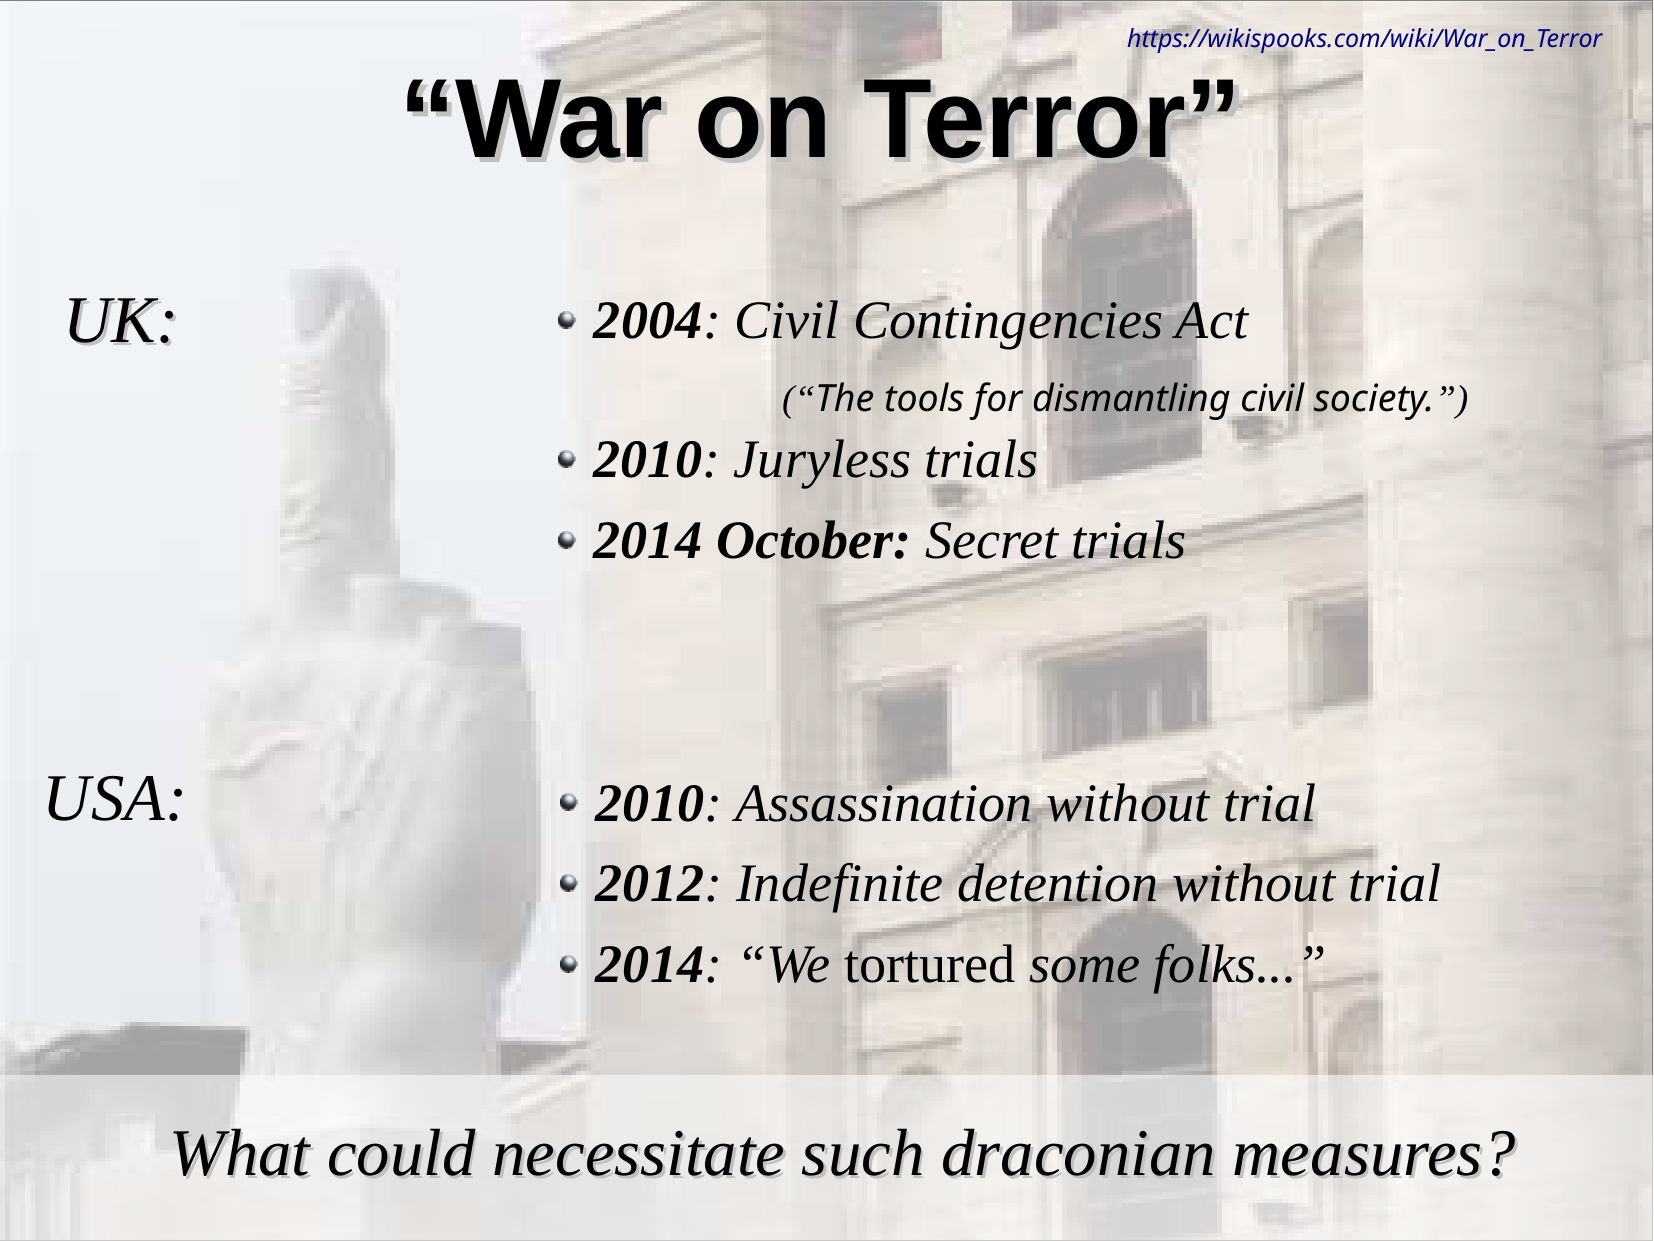

https://wikispooks.com/wiki/War_on_Terror
“War on Terror”
UK:
2004: Civil Contingencies Act
(“The tools for dismantling civil society.”)
2010: Juryless trials
2014 October: Secret trials
2010: Assassination without trial
2012: Indefinite detention without trial
2014: “We tortured some folks...”
USA:
What could necessitate such draconian measures?